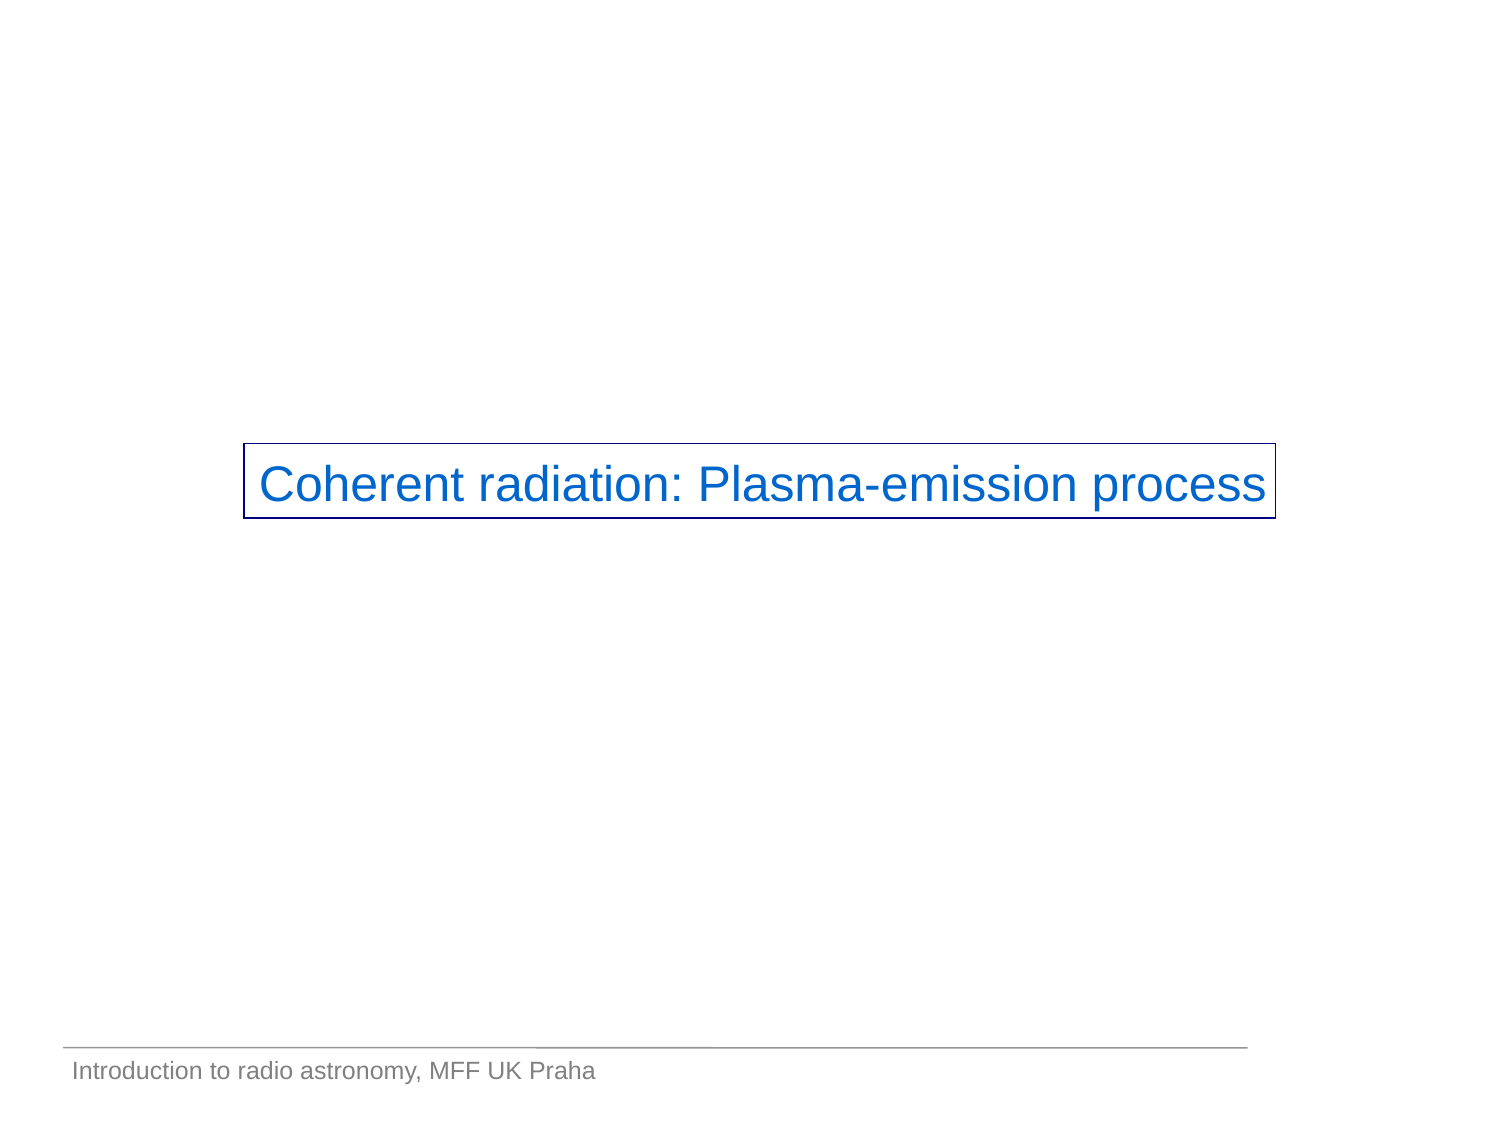

Coherent radiation: Plasma-emission process
Introduction to radio astronomy